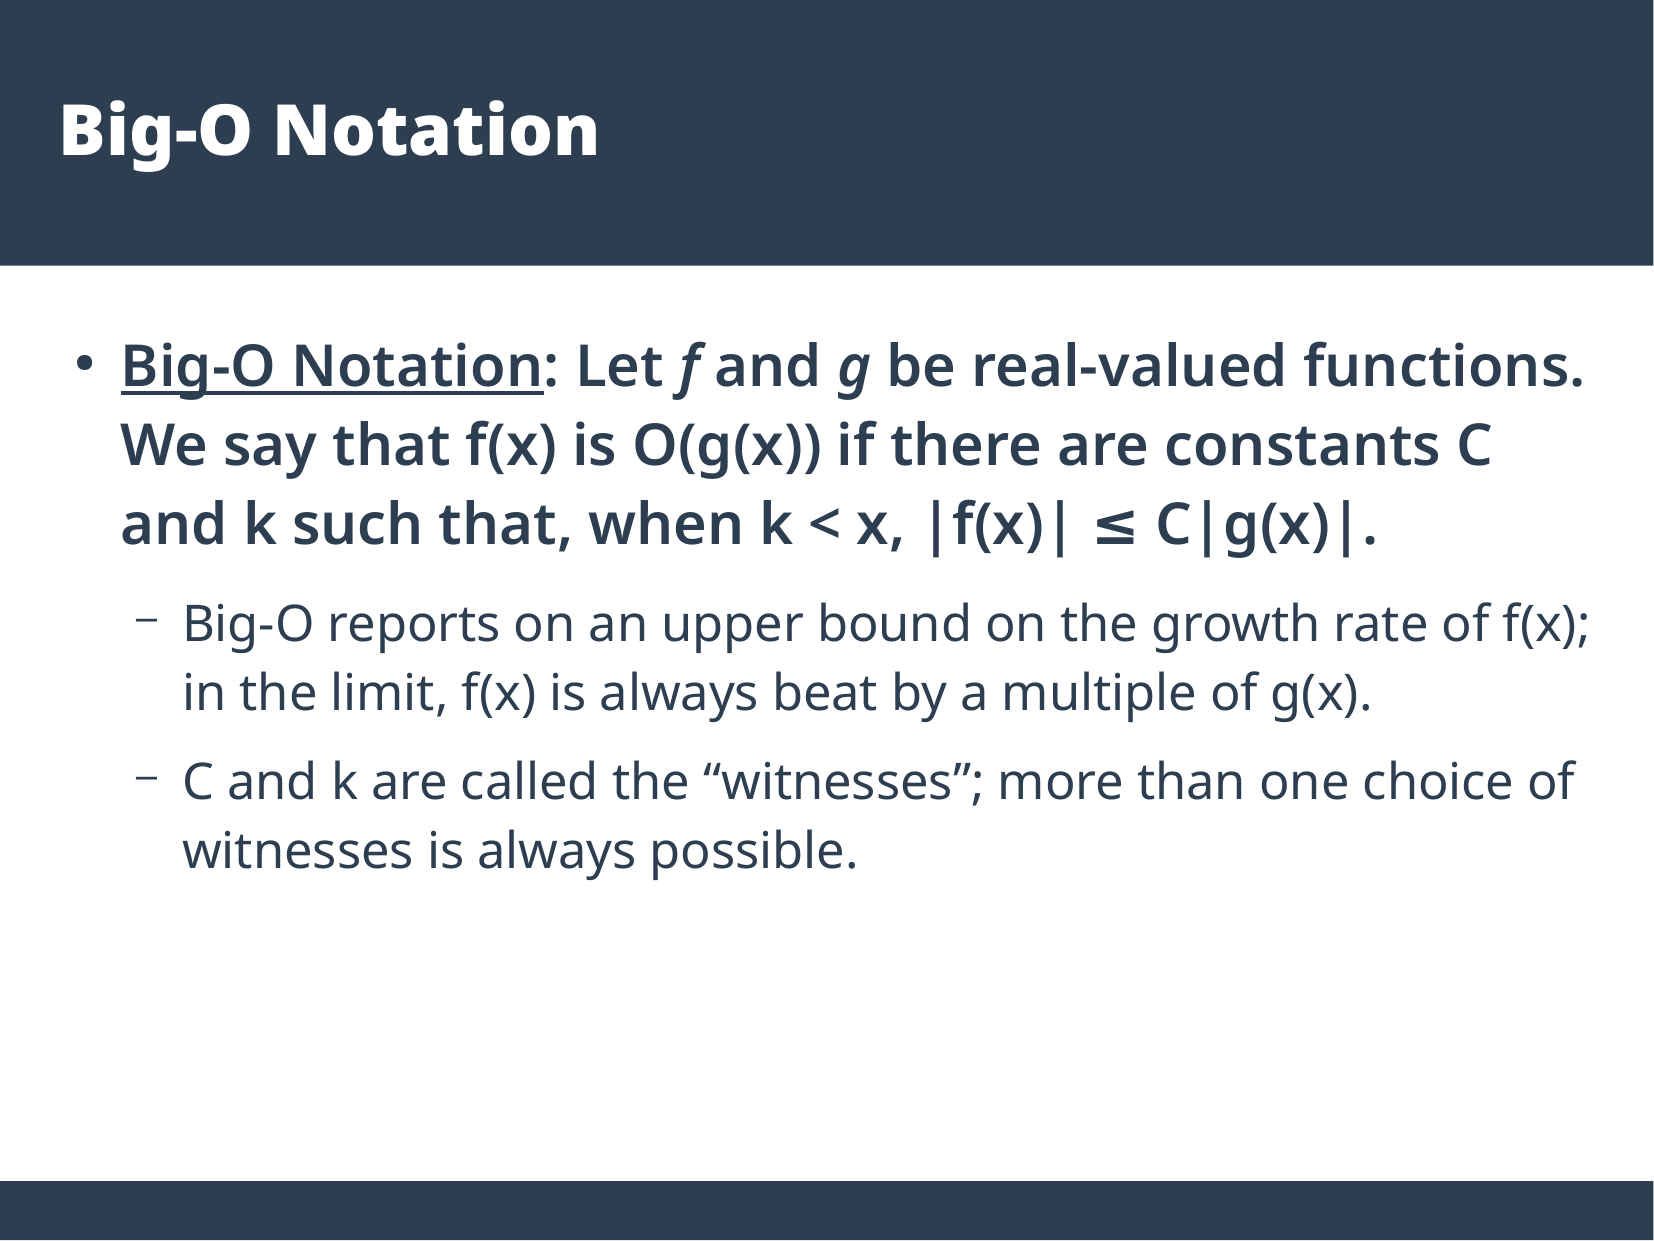

# Big-O Notation
Big-O Notation: Let f and g be real-valued functions. We say that f(x) is O(g(x)) if there are constants C and k such that, when k < x, |f(x)| ≤ C|g(x)|.
Big-O reports on an upper bound on the growth rate of f(x); in the limit, f(x) is always beat by a multiple of g(x).
C and k are called the “witnesses”; more than one choice of witnesses is always possible.